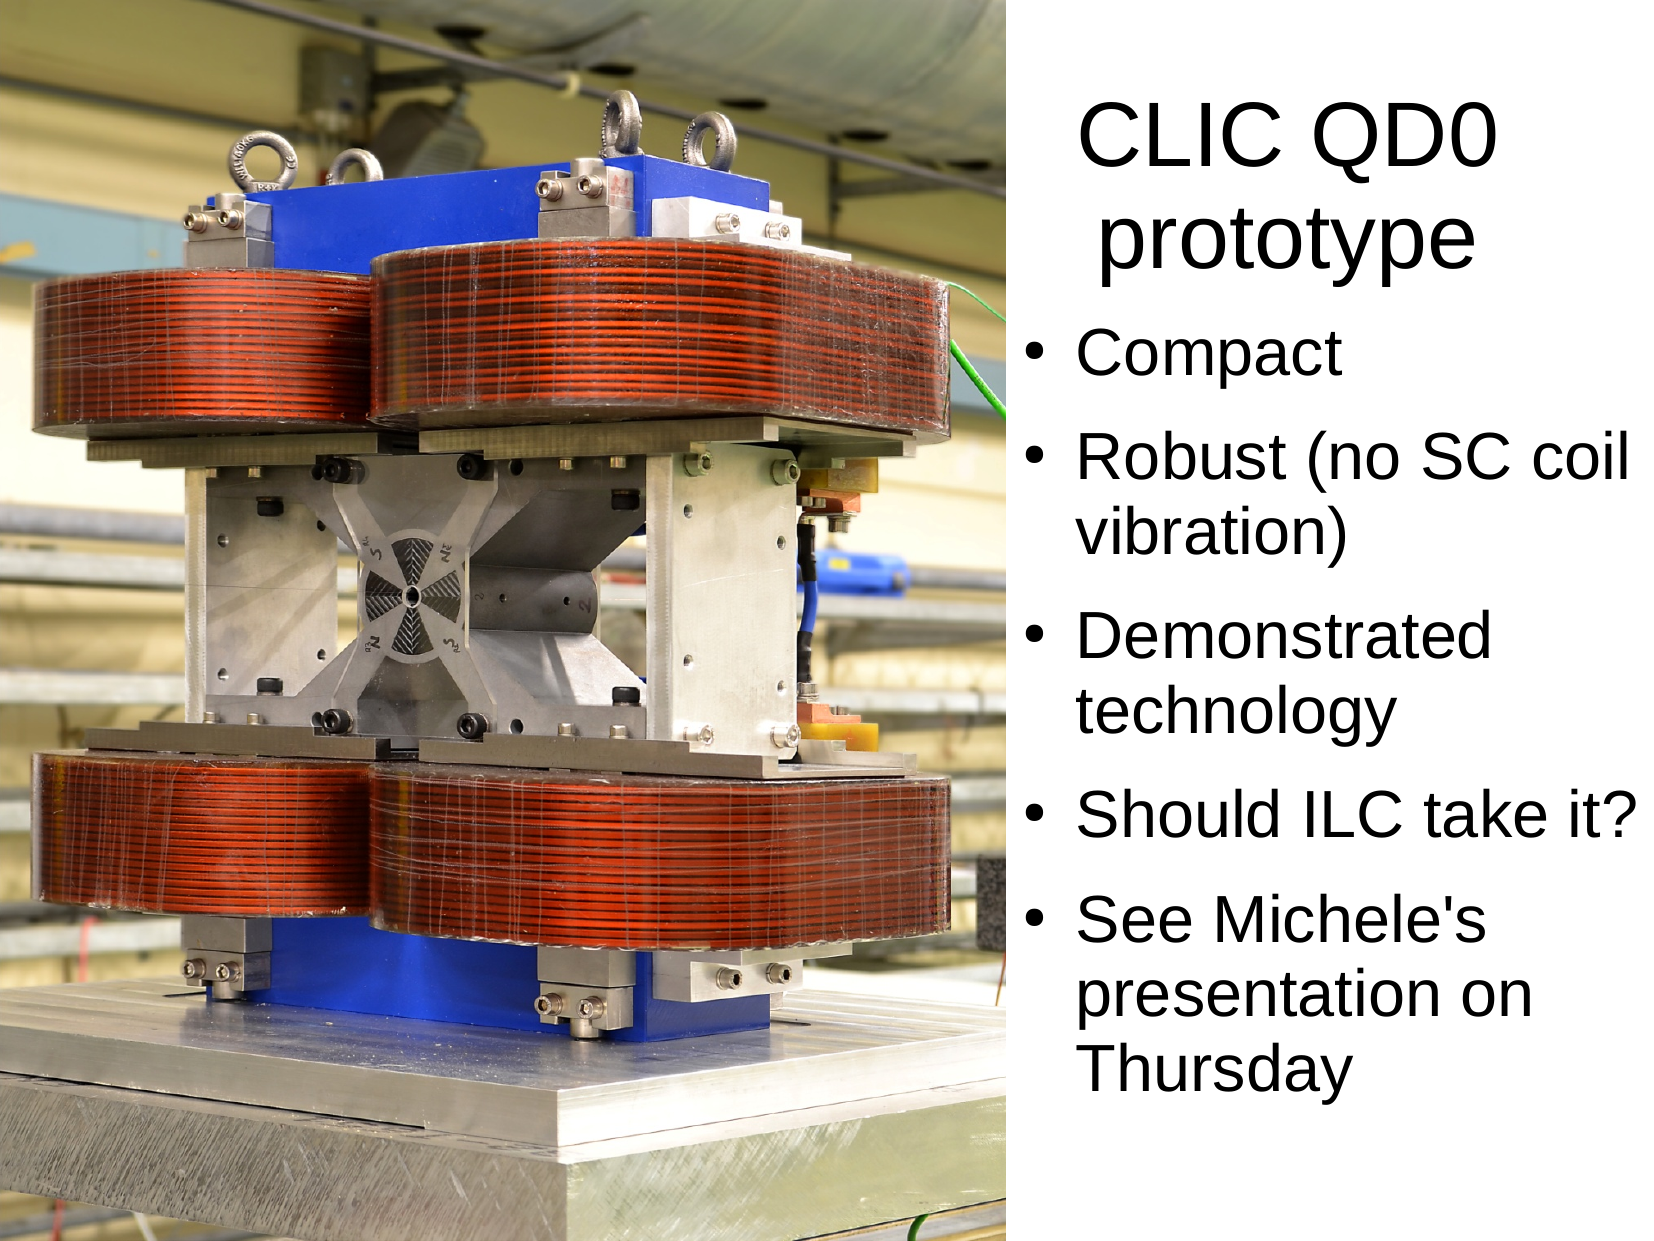

# CLIC QD0 prototype
Compact
Robust (no SC coil vibration)
Demonstrated technology
Should ILC take it?
See Michele's presentation on Thursday